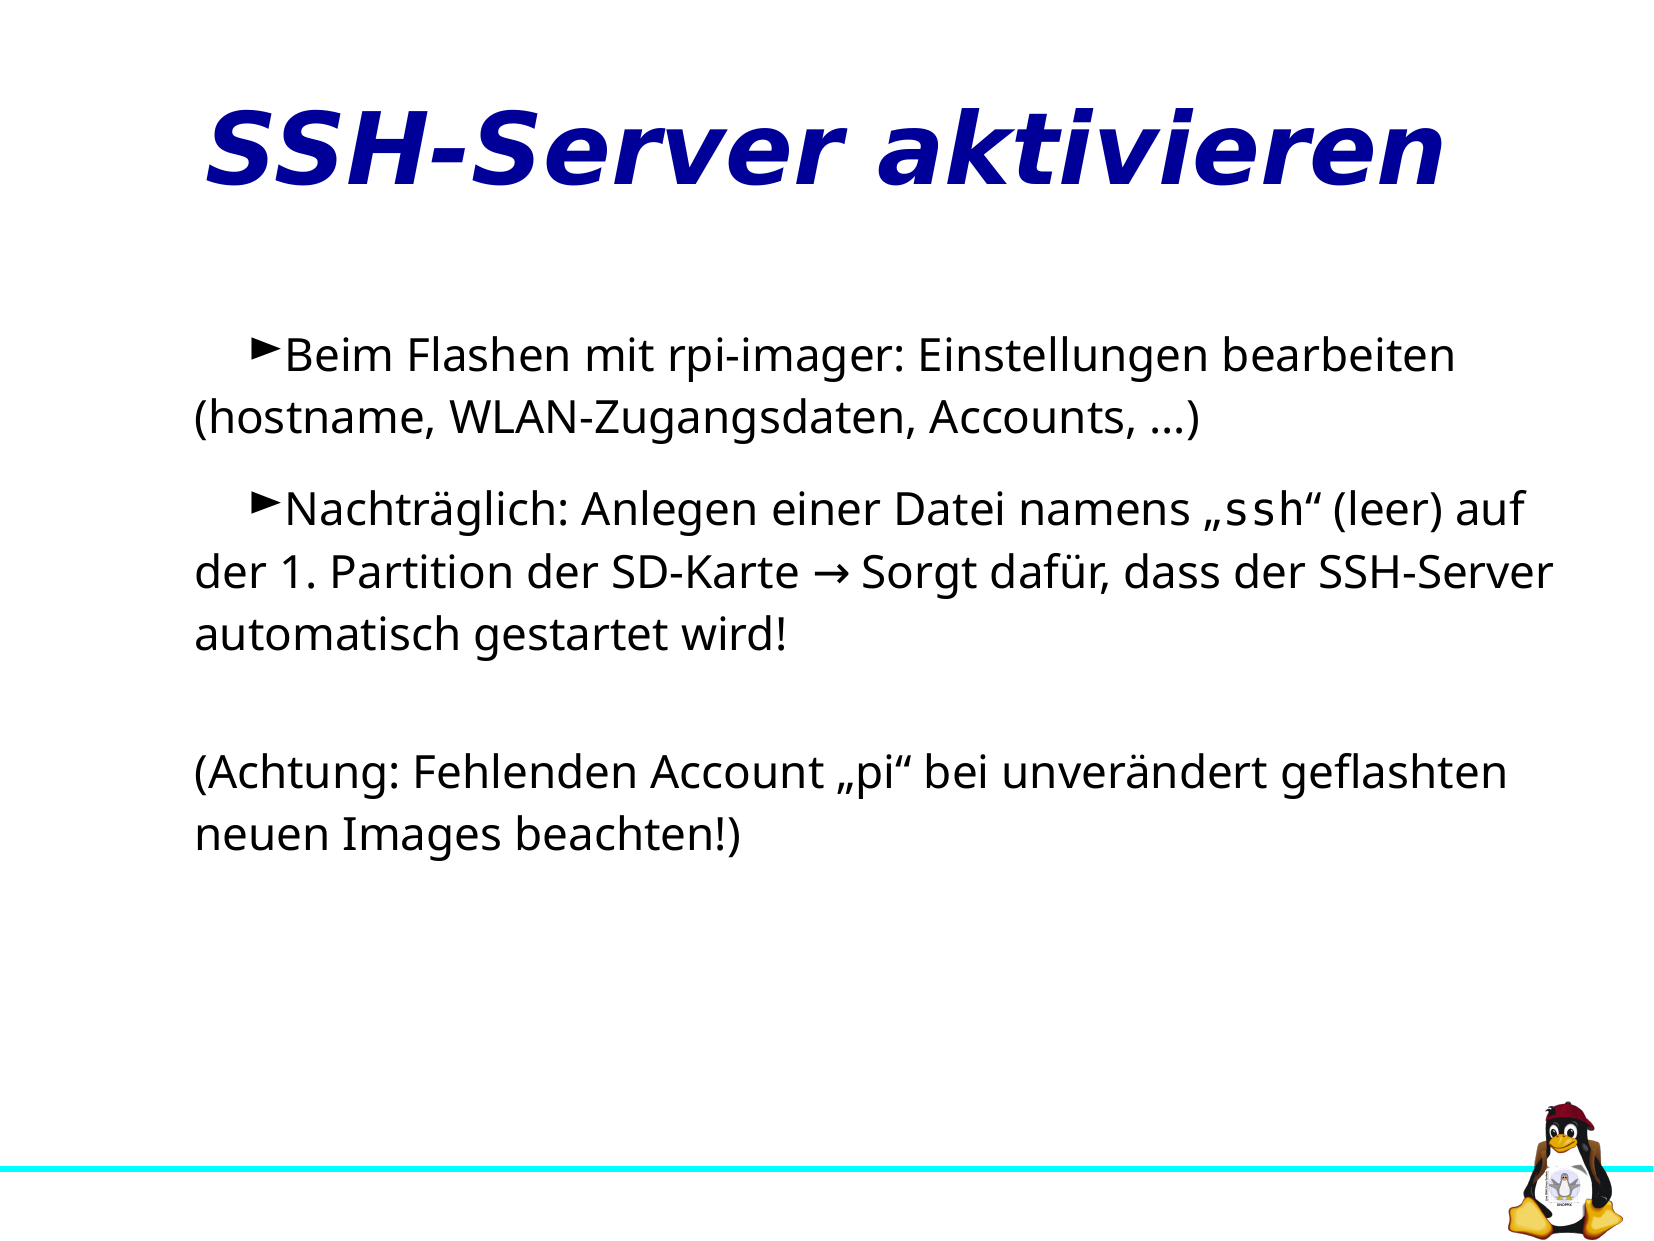

# SSH-Server aktivieren
Beim Flashen mit rpi-imager: Einstellungen bearbeiten (hostname, WLAN-Zugangsdaten, Accounts, …)
Nachträglich: Anlegen einer Datei namens „ssh“ (leer) auf der 1. Partition der SD-Karte → Sorgt dafür, dass der SSH-Server automatisch gestartet wird!
(Achtung: Fehlenden Account „pi“ bei unverändert geflashten neuen Images beachten!)